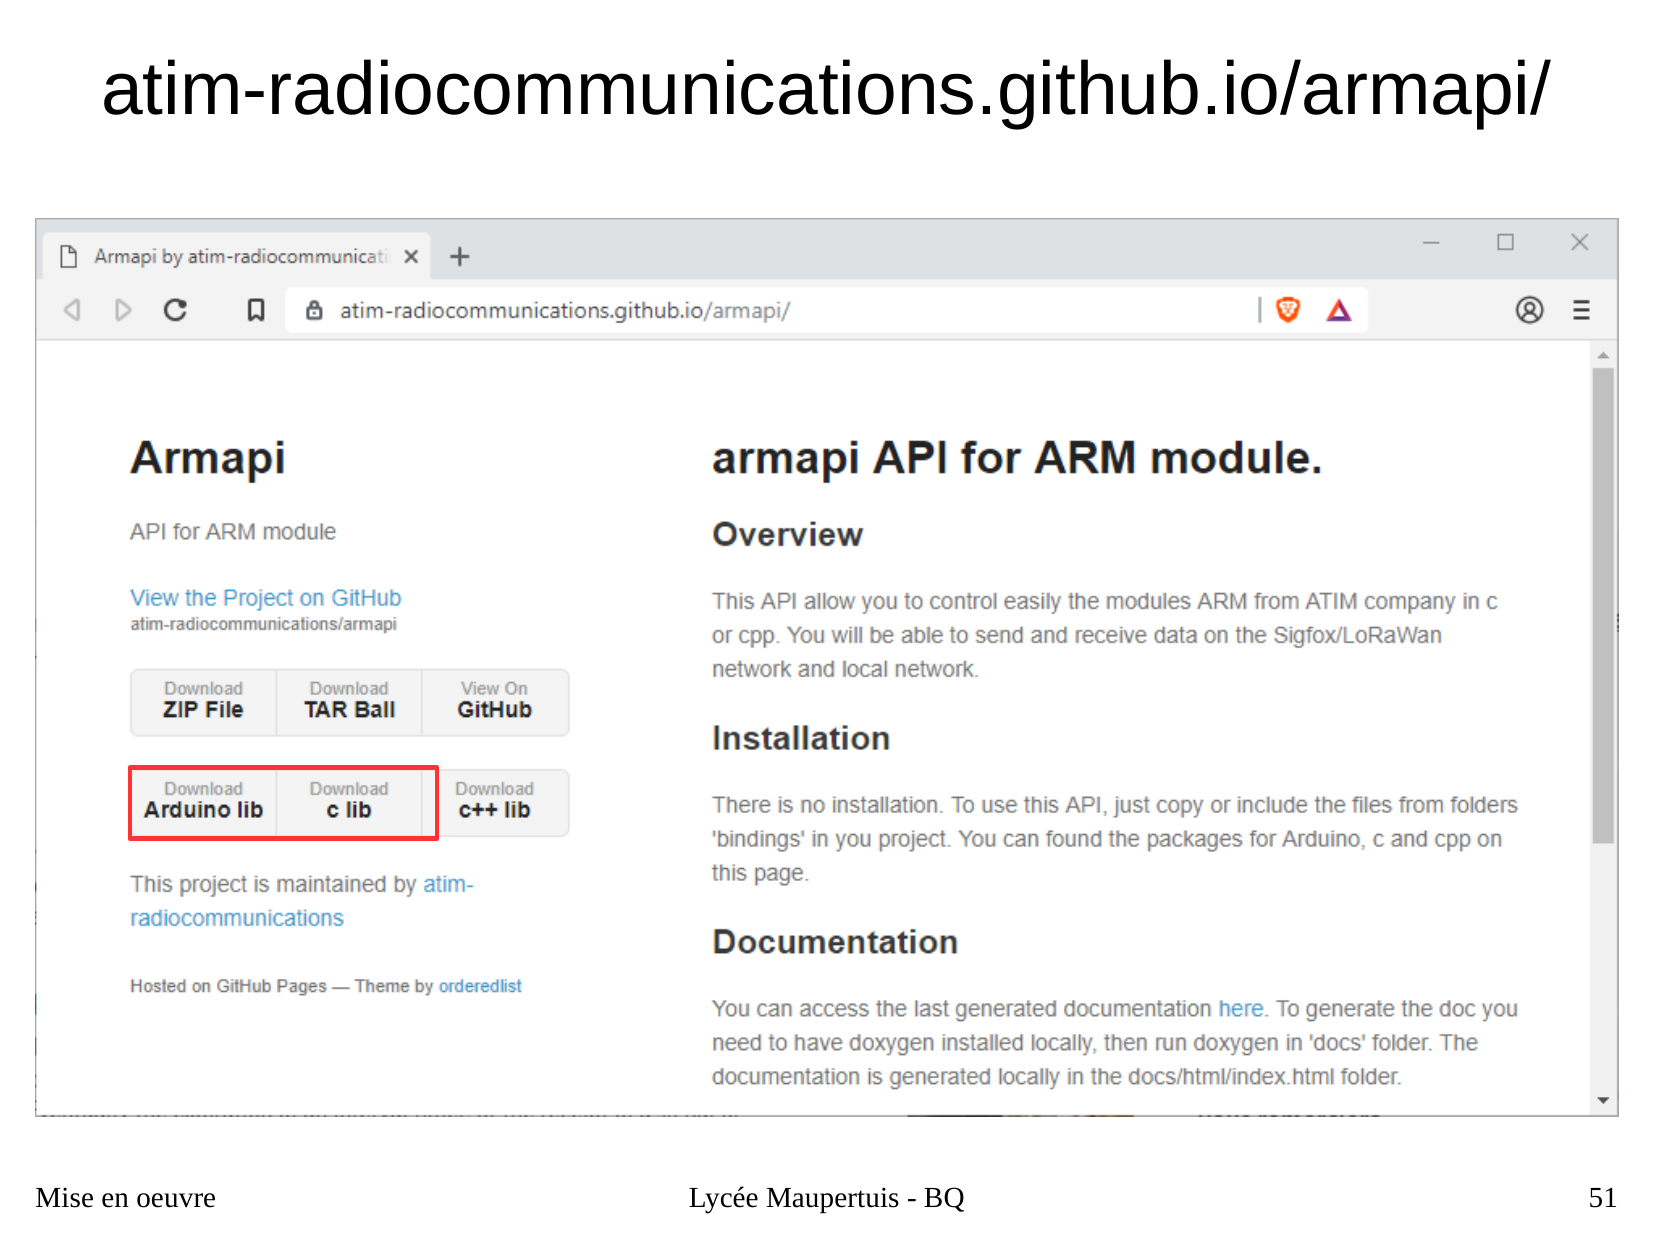

# atim-radiocommunications.github.io/armapi/
Mise en oeuvre
Lycée Maupertuis - BQ
51